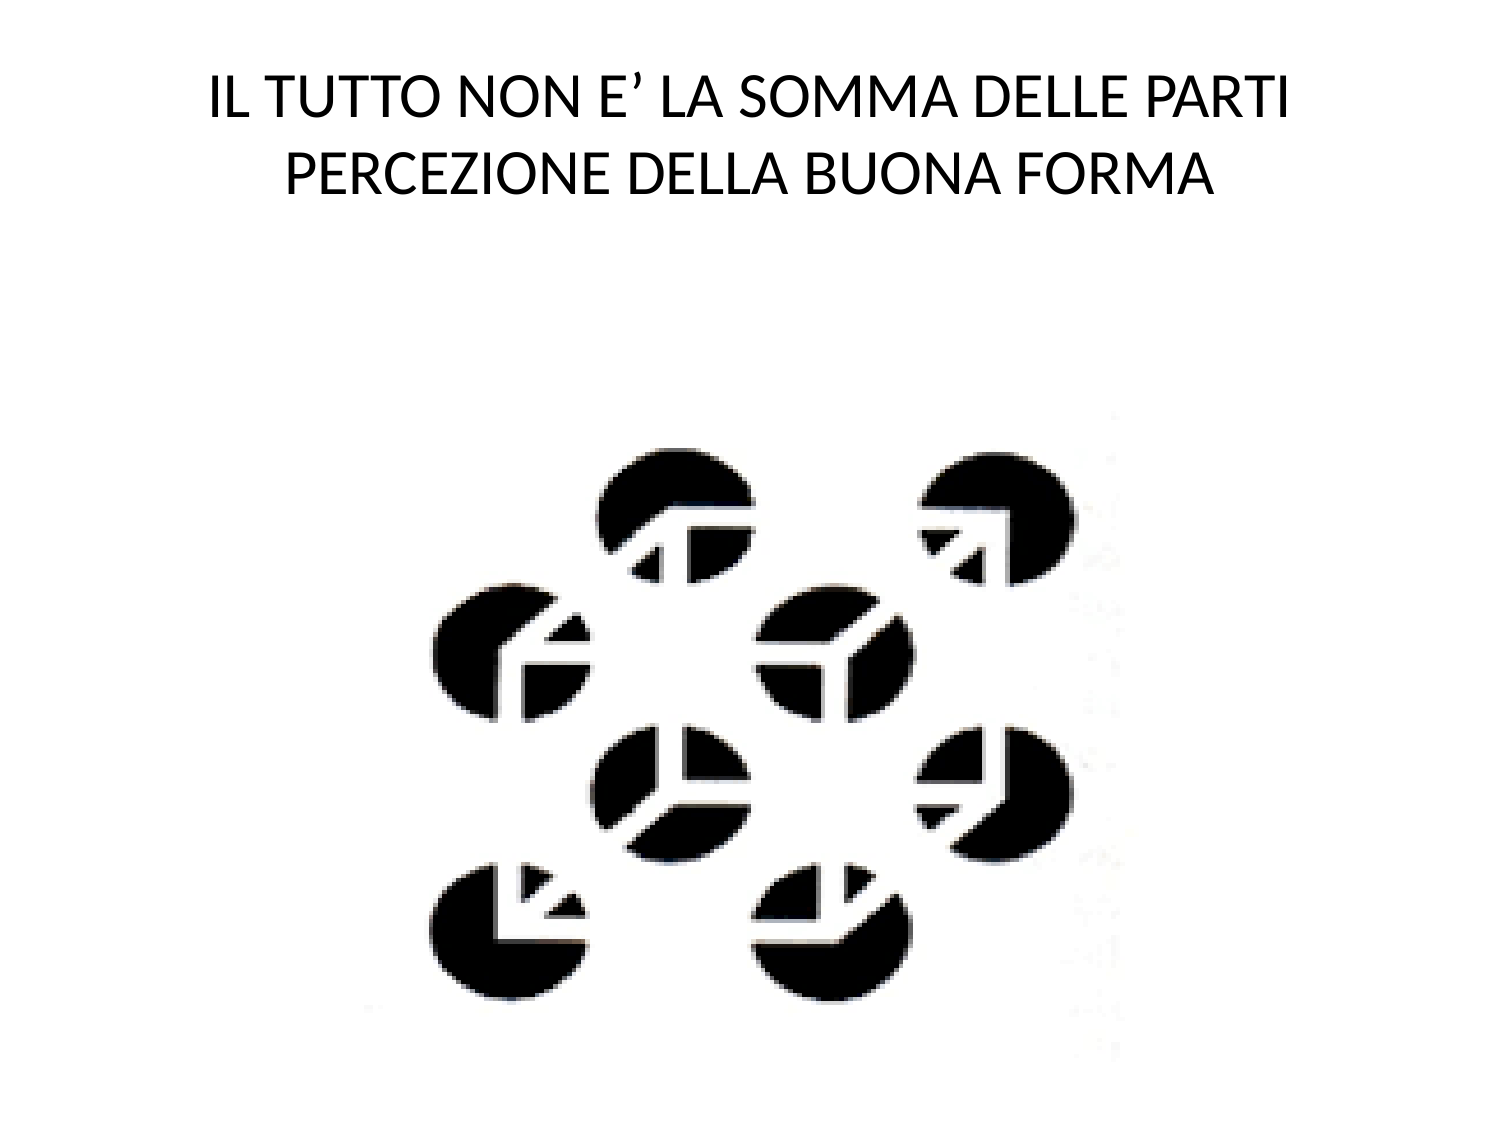

# IL TUTTO NON E’ LA SOMMA DELLE PARTI PERCEZIONE DELLA BUONA FORMA